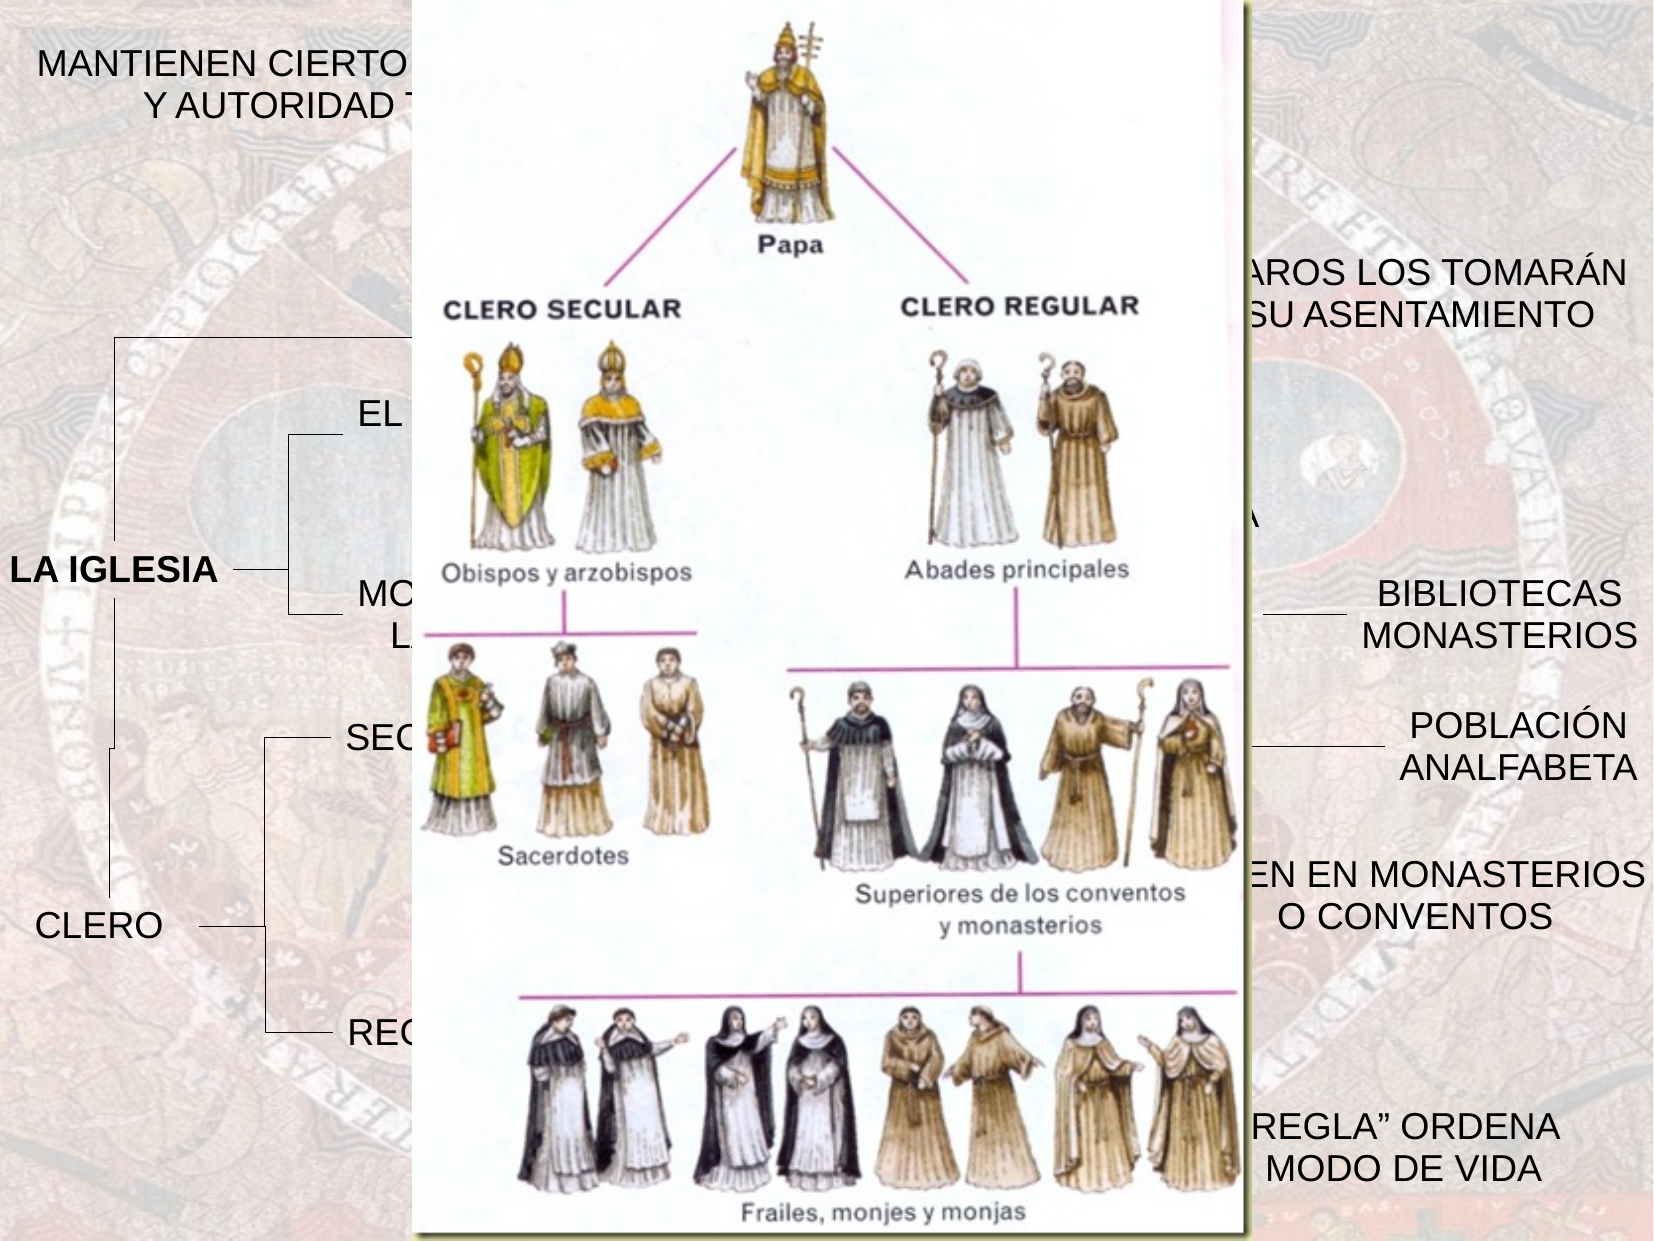

MANTIENEN CIERTO GRADO DE ORGANIZACIÓN
Y AUTORIDAD TRAS LAS INVASIONES
LOS PUEBLOS BÁRBAROS LOS TOMARÁN
COMO BASE PARA SU ASENTAMIENTO
EL CRISTIANISMO SE CONVIERTE EN UN
ELEMENTO UNIFICADOR
MINORÍA ALFABETIZADA
LA IGLESIA
MONOPOLIO DE
LA CULTURA
ÚNICOS POSEEDORES
DE LIBROS
BIBLIOTECAS
MONASTERIOS
POBLACIÓN
ANALFABETA
SECULAR
IMPONEN SUS IDEAS
VIVEN EN MONASTERIOS
O CONVENTOS
CLERO
REGULAR
ÓRDENES RELIGIOSAS
LA “REGLA” ORDENA
SU MODO DE VIDA